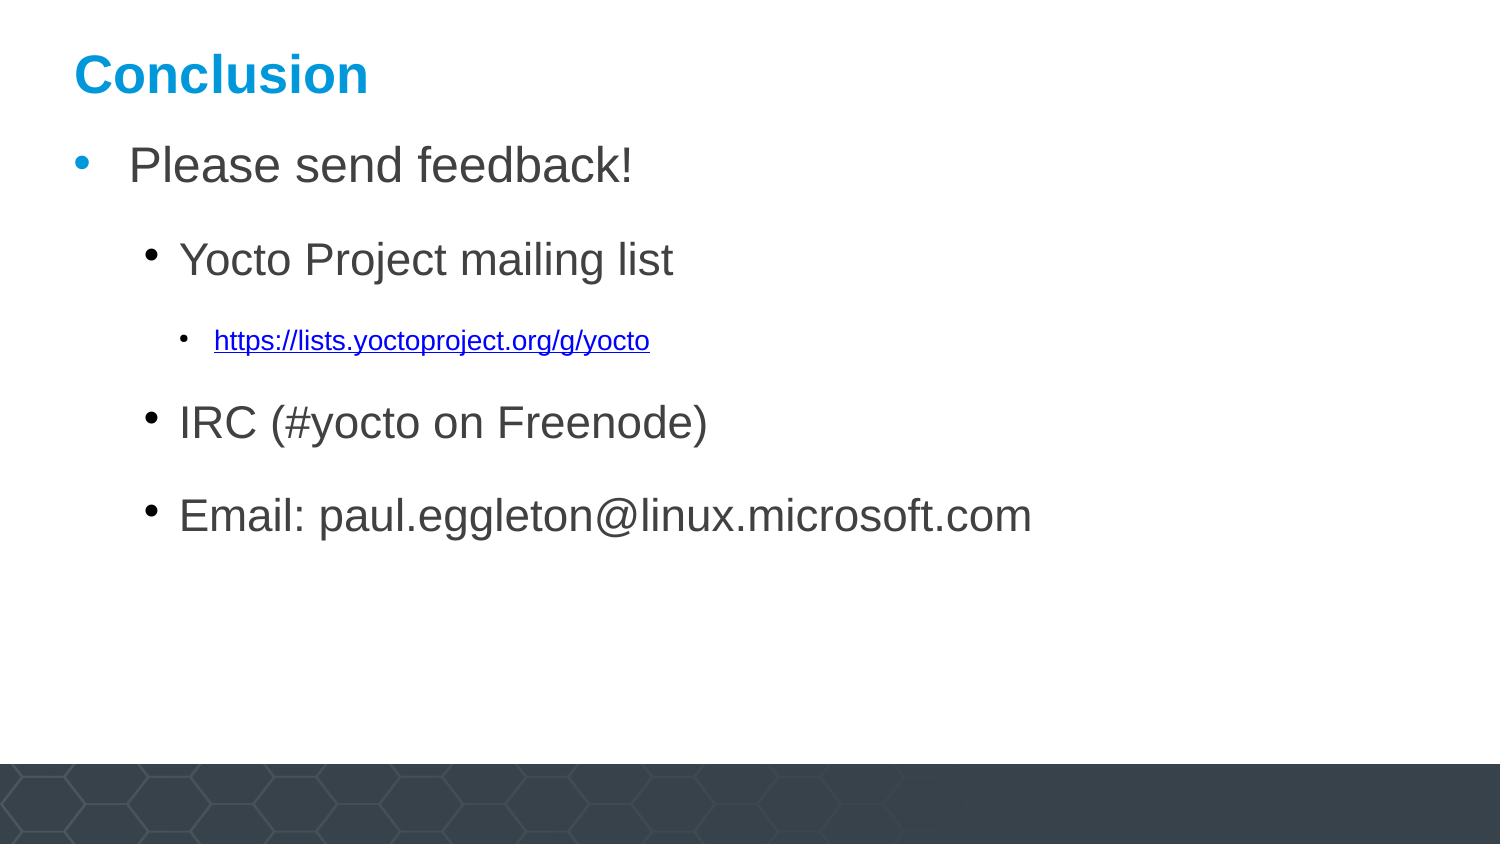

Conclusion
Please send feedback!
Yocto Project mailing list
https://lists.yoctoproject.org/g/yocto
IRC (#yocto on Freenode)
Email: paul.eggleton@linux.microsoft.com